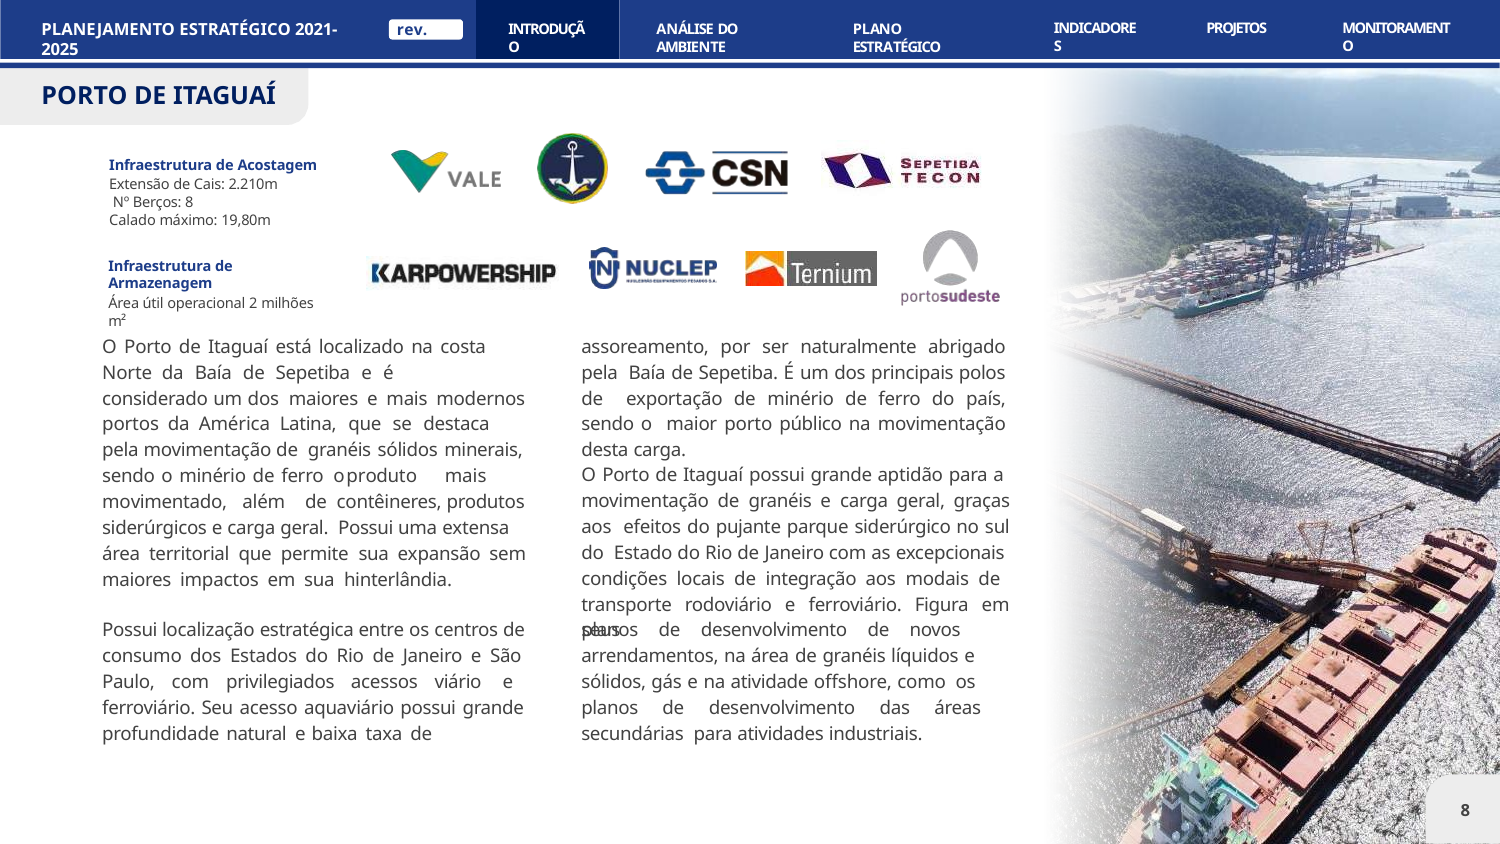

PLANEJAMENTO ESTRATÉGICO 2021-2025
INDICADORES
PROJETOS
MONITORAMENTO
rev. 2022
INTRODUÇÃO
ANÁLISE DO AMBIENTE
PLANO ESTRATÉGICO
PORTO DE ITAGUAÍ
Infraestrutura de Acostagem
Extensão de Cais: 2.210m Nº Berços: 8
Calado máximo: 19,80m
Infraestrutura de Armazenagem
Área útil operacional 2 milhões m²
O Porto de Itaguaí está localizado na costa Norte da Baía de Sepetiba e é		considerado um dos maiores e mais modernos portos da América Latina, que se destaca	pela movimentação de granéis sólidos minerais, sendo o minério de ferro o	produto	mais	movimentado,	além	de contêineres, produtos siderúrgicos e carga geral. Possui uma extensa área territorial que permite sua expansão sem maiores impactos em sua hinterlândia.
assoreamento, por ser naturalmente abrigado pela Baía de Sepetiba. É um dos principais polos de exportação de minério de ferro do país, sendo o maior porto público na movimentação desta carga.
O Porto de Itaguaí possui grande aptidão para a movimentação de granéis e carga geral, graças aos efeitos do pujante parque siderúrgico no sul do Estado do Rio de Janeiro com as excepcionais condições locais de integração aos modais de transporte rodoviário e ferroviário. Figura em seus
Possui localização estratégica entre os centros de consumo dos Estados do Rio de Janeiro e São Paulo, com privilegiados acessos viário e ferroviário. Seu acesso aquaviário possui grande profundidade natural e baixa taxa de
planos de desenvolvimento de novos arrendamentos, na área de granéis líquidos e sólidos, gás e na atividade offshore, como os planos de desenvolvimento das áreas secundárias para atividades industriais.